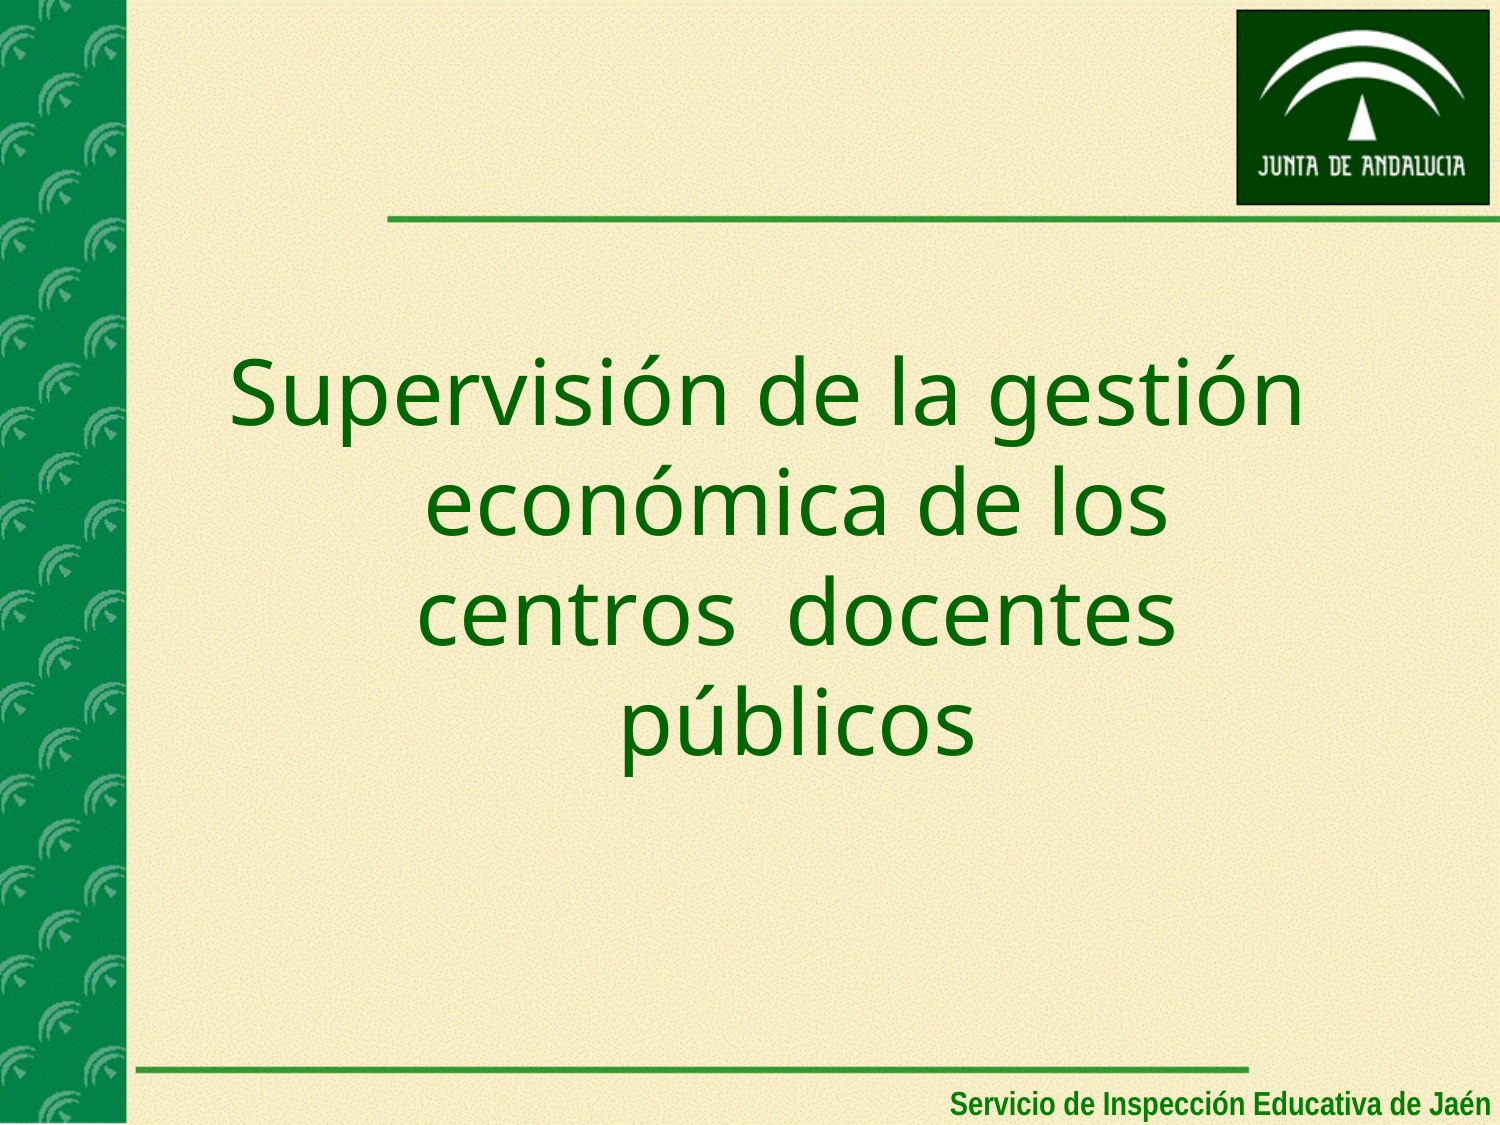

Supervisión de la gestión económica de los centros docentes públicos
Servicio de Inspección Educativa de Jaén